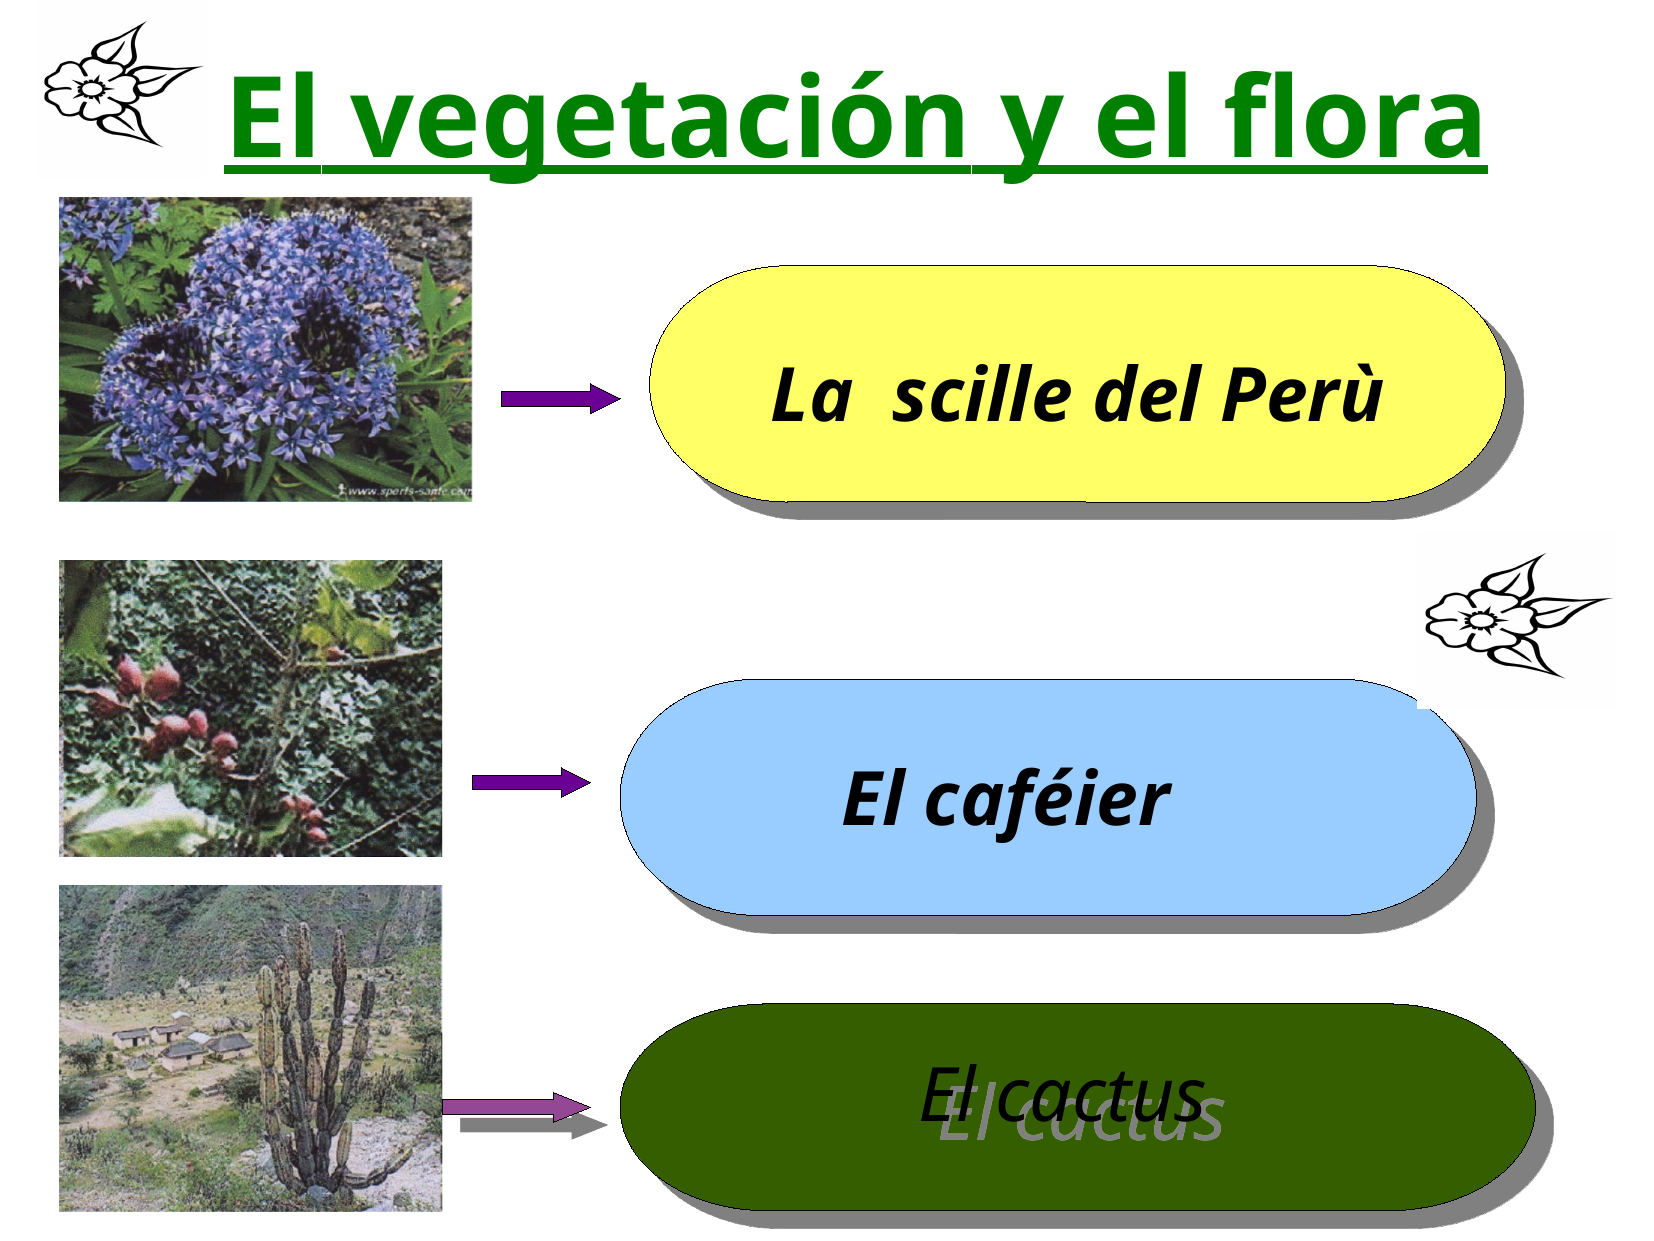

El vegetación y el flora
La scille del Perù
El caféier
El cactus